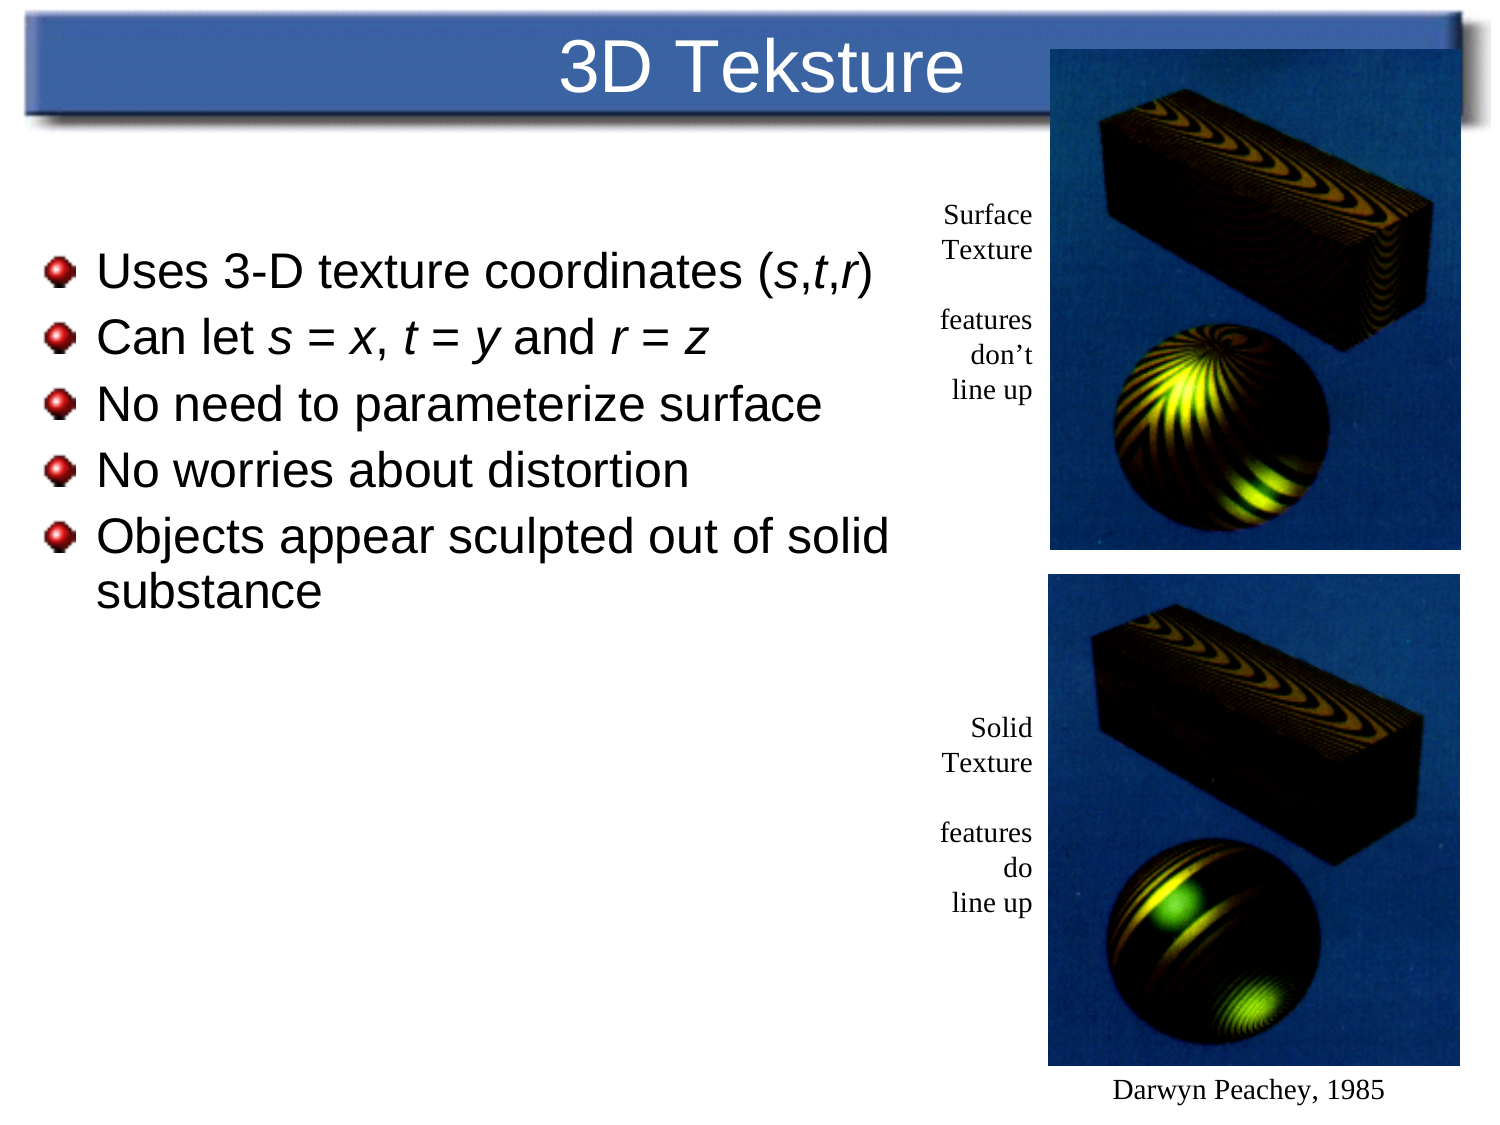

# 3D Teksture
Surface
Texture
features
don’t
line up
Uses 3-D texture coordinates (s,t,r)
Can let s = x, t = y and r = z
No need to parameterize surface
No worries about distortion
Objects appear sculpted out of solid substance
Solid
Texture
features
do
line up
Darwyn Peachey, 1985